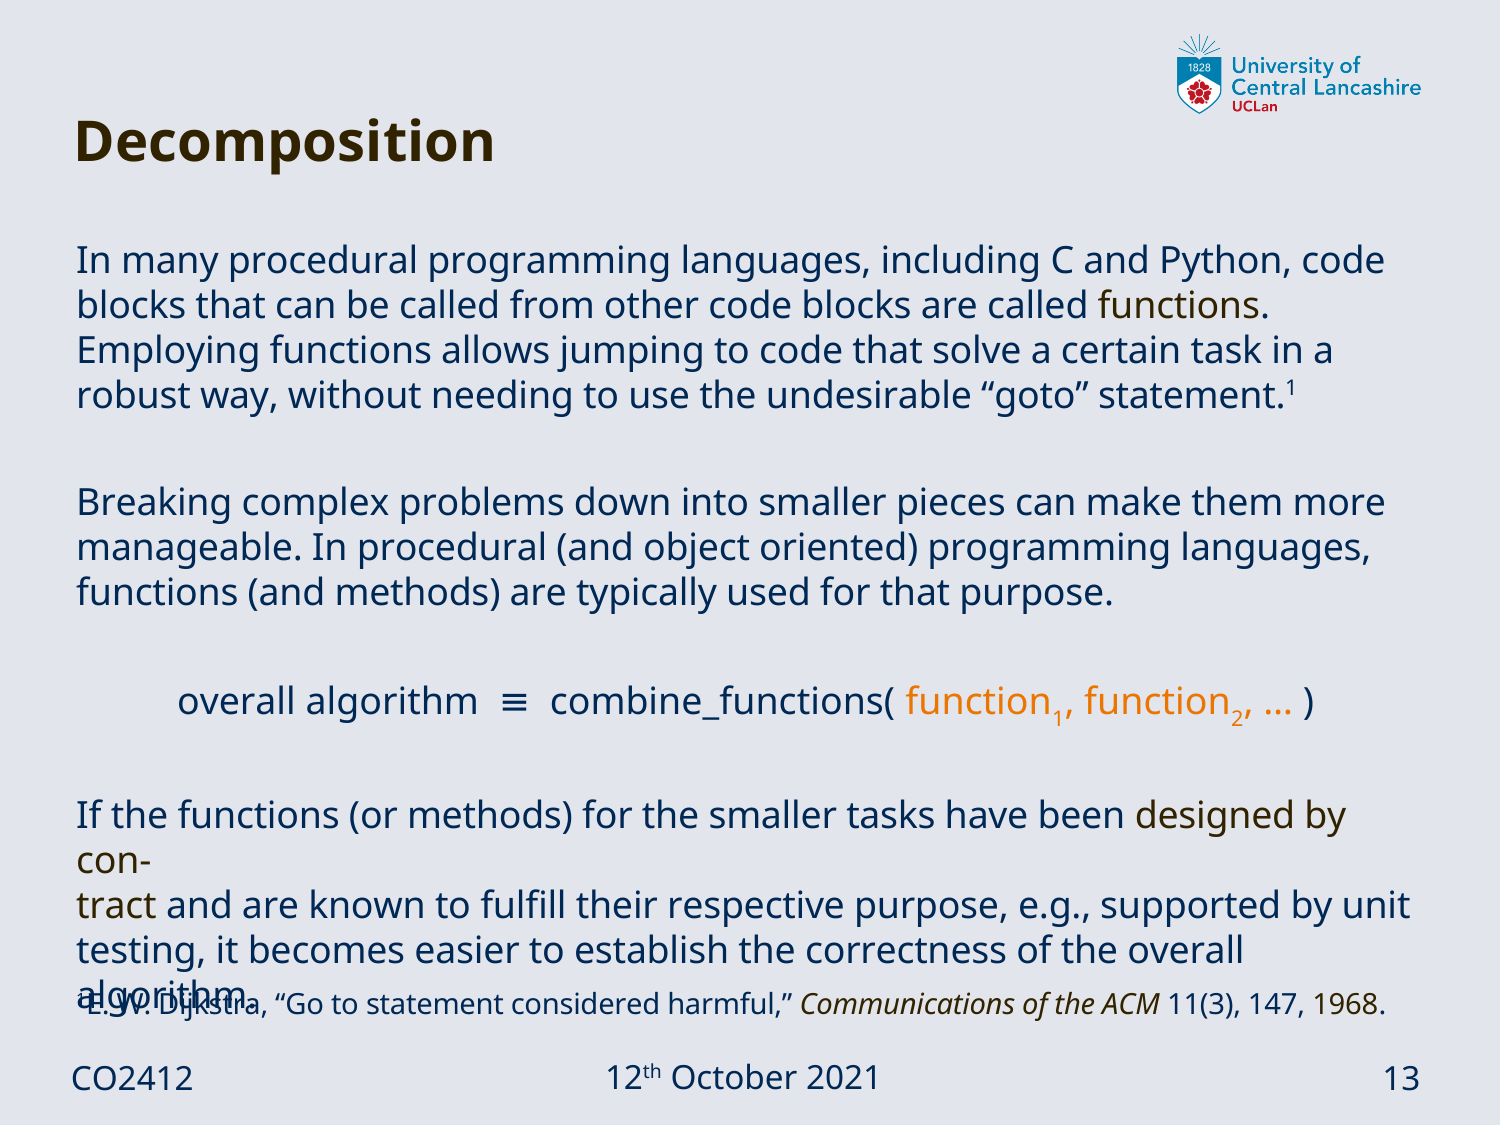

# Decomposition
In many procedural programming languages, including C and Python, code blocks that can be called from other code blocks are called functions. Employing functions allows jumping to code that solve a certain task in a robust way, without needing to use the undesirable “goto” statement.1
Breaking complex problems down into smaller pieces can make them more manageable. In procedural (and object oriented) programming languages, functions (and methods) are typically used for that purpose.
overall algorithm ≡ combine_functions( function1, function2, … )
If the functions (or methods) for the smaller tasks have been designed by con-
tract and are known to fulfill their respective purpose, e.g., supported by unit testing, it becomes easier to establish the correctness of the overall algorithm.
1E. W. Dijkstra, “Go to statement considered harmful,” Communications of the ACM 11(3), 147, 1968.